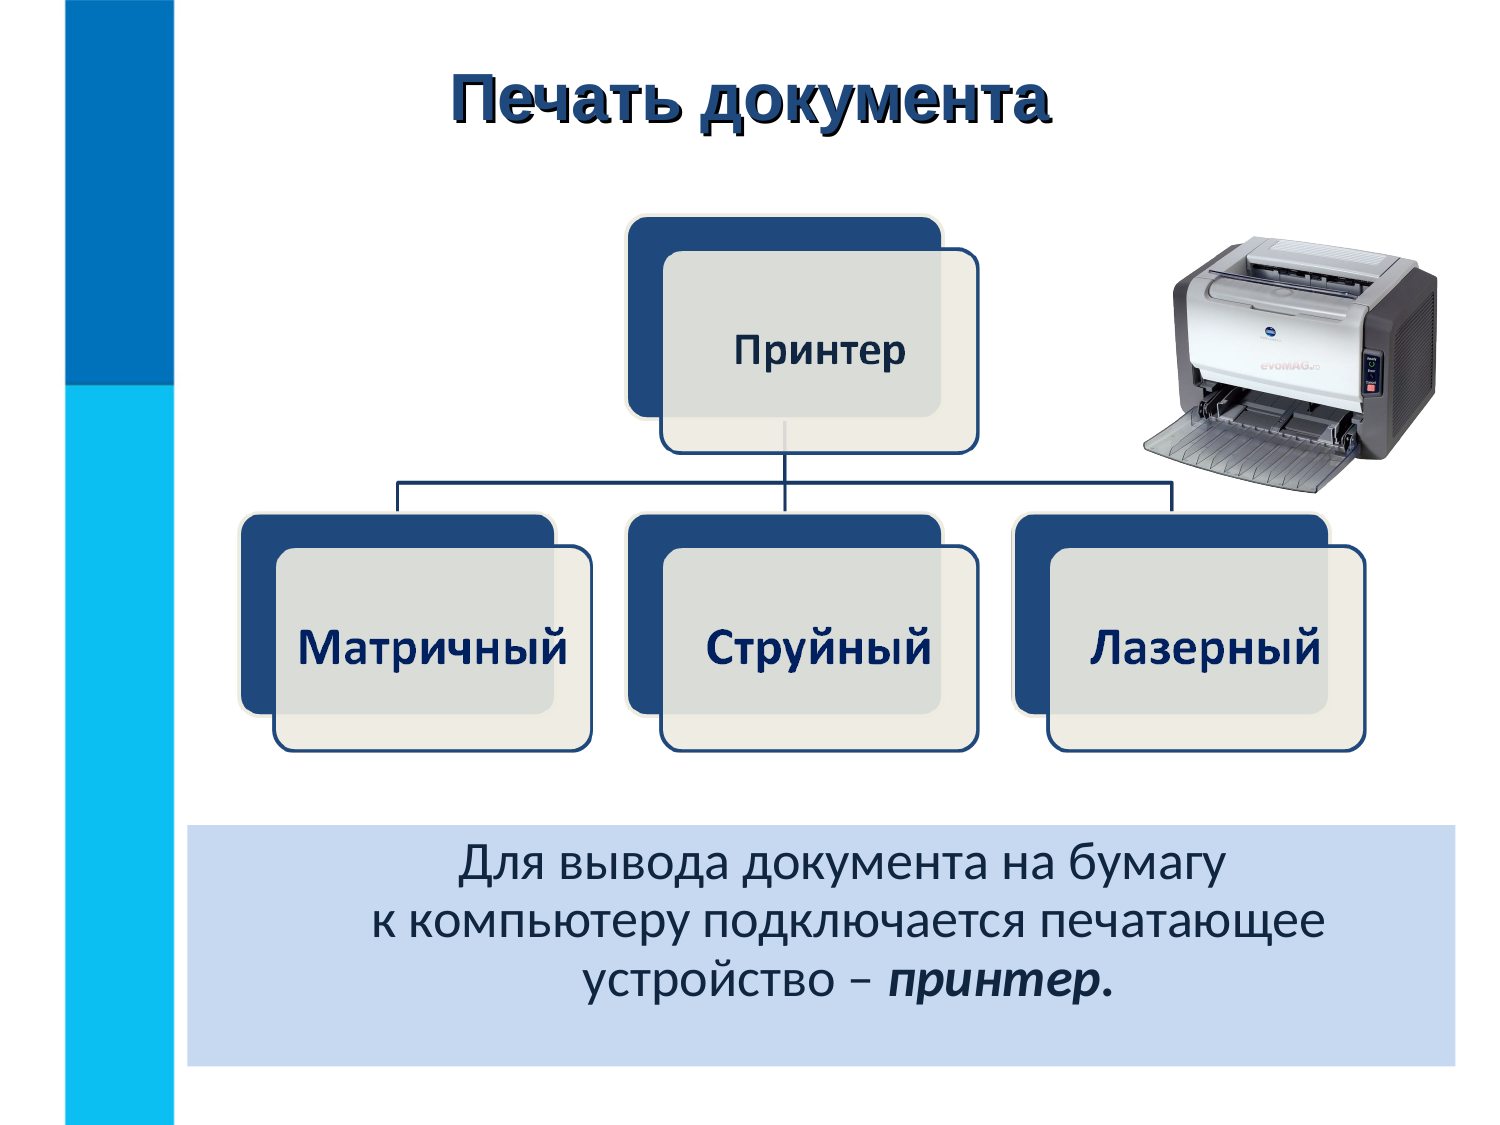

Печать документа
# Для вывода документа на бумагу к компьютеру подключается печатающее устройство – принтер.